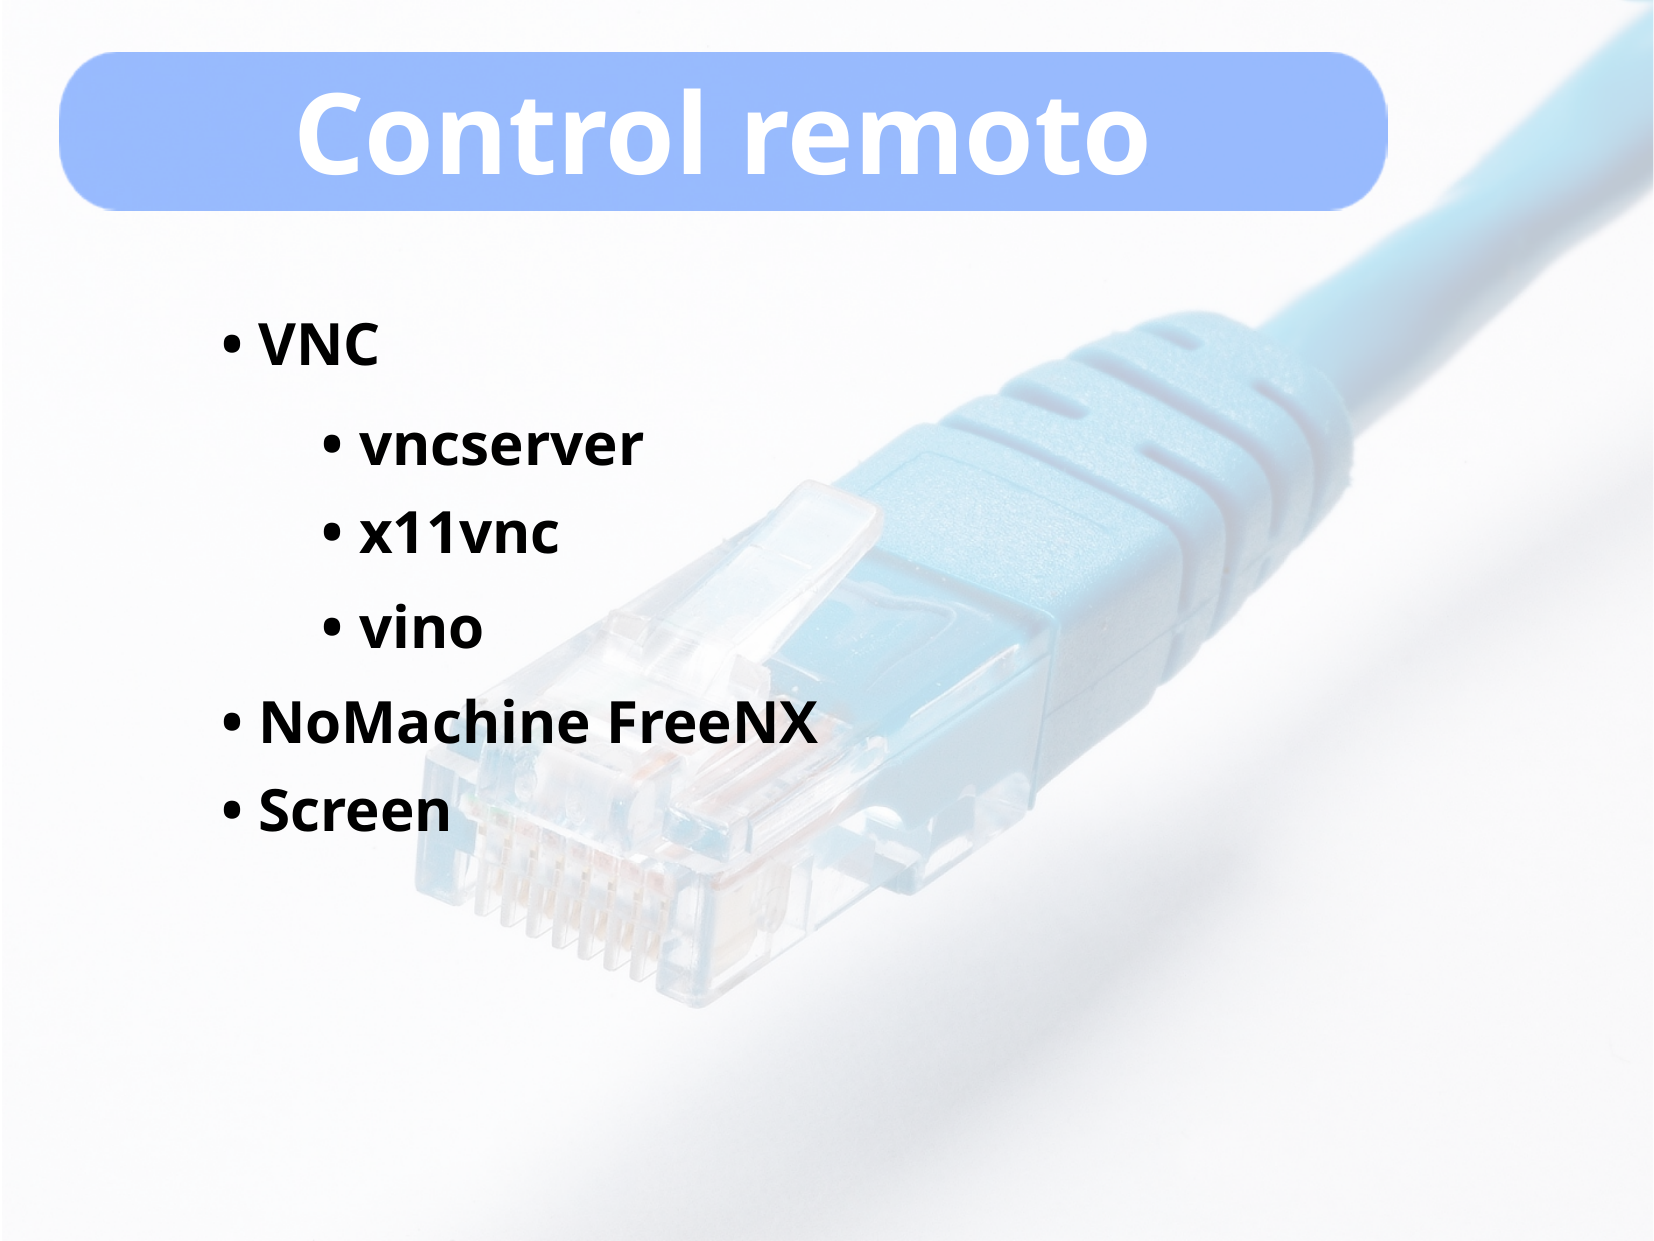

Control remoto
• VNC
• vncserver
• x11vnc
• vino
• NoMachine FreeNX
• Screen